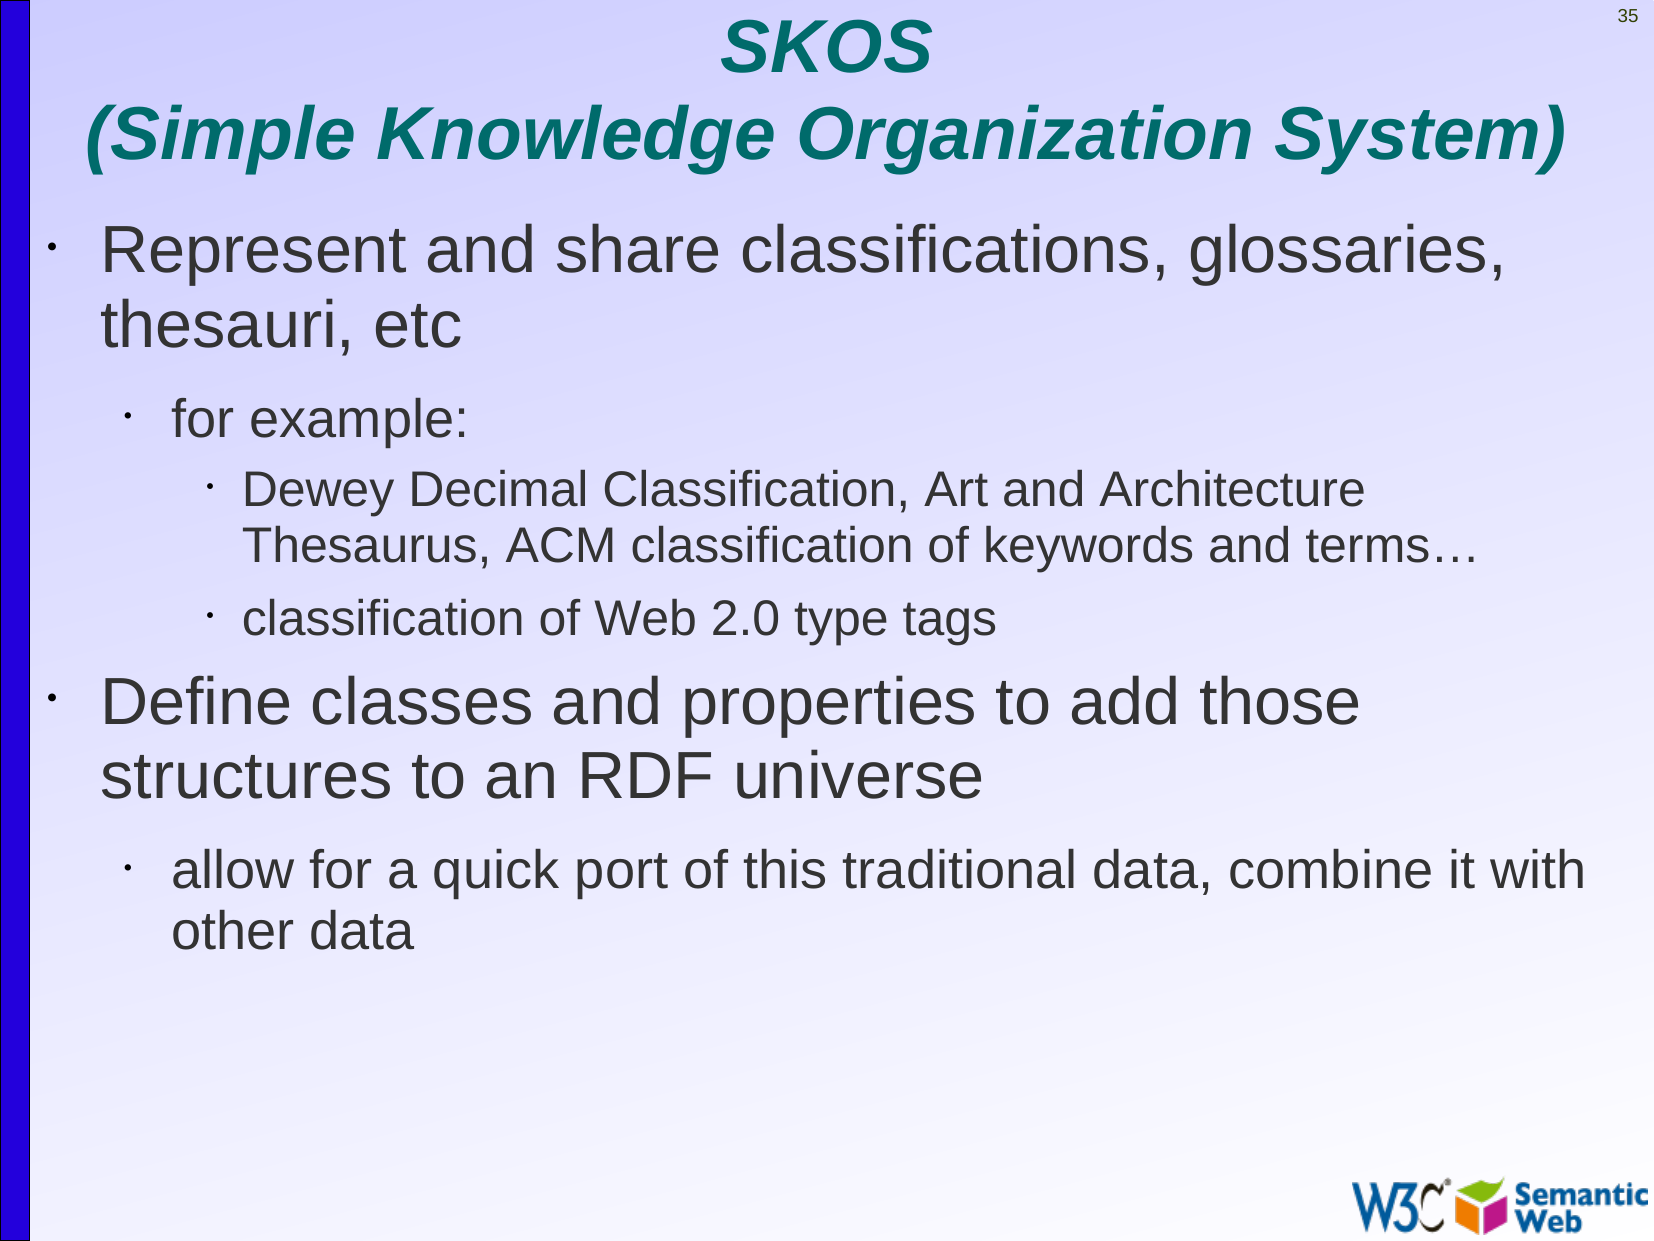

# SKOS (Simple Knowledge Organization System)
Represent and share classifications, glossaries, thesauri, etc
for example:
Dewey Decimal Classification, Art and Architecture Thesaurus, ACM classification of keywords and terms…
classification of Web 2.0 type tags
Define classes and properties to add those structures to an RDF universe
allow for a quick port of this traditional data, combine it with other data